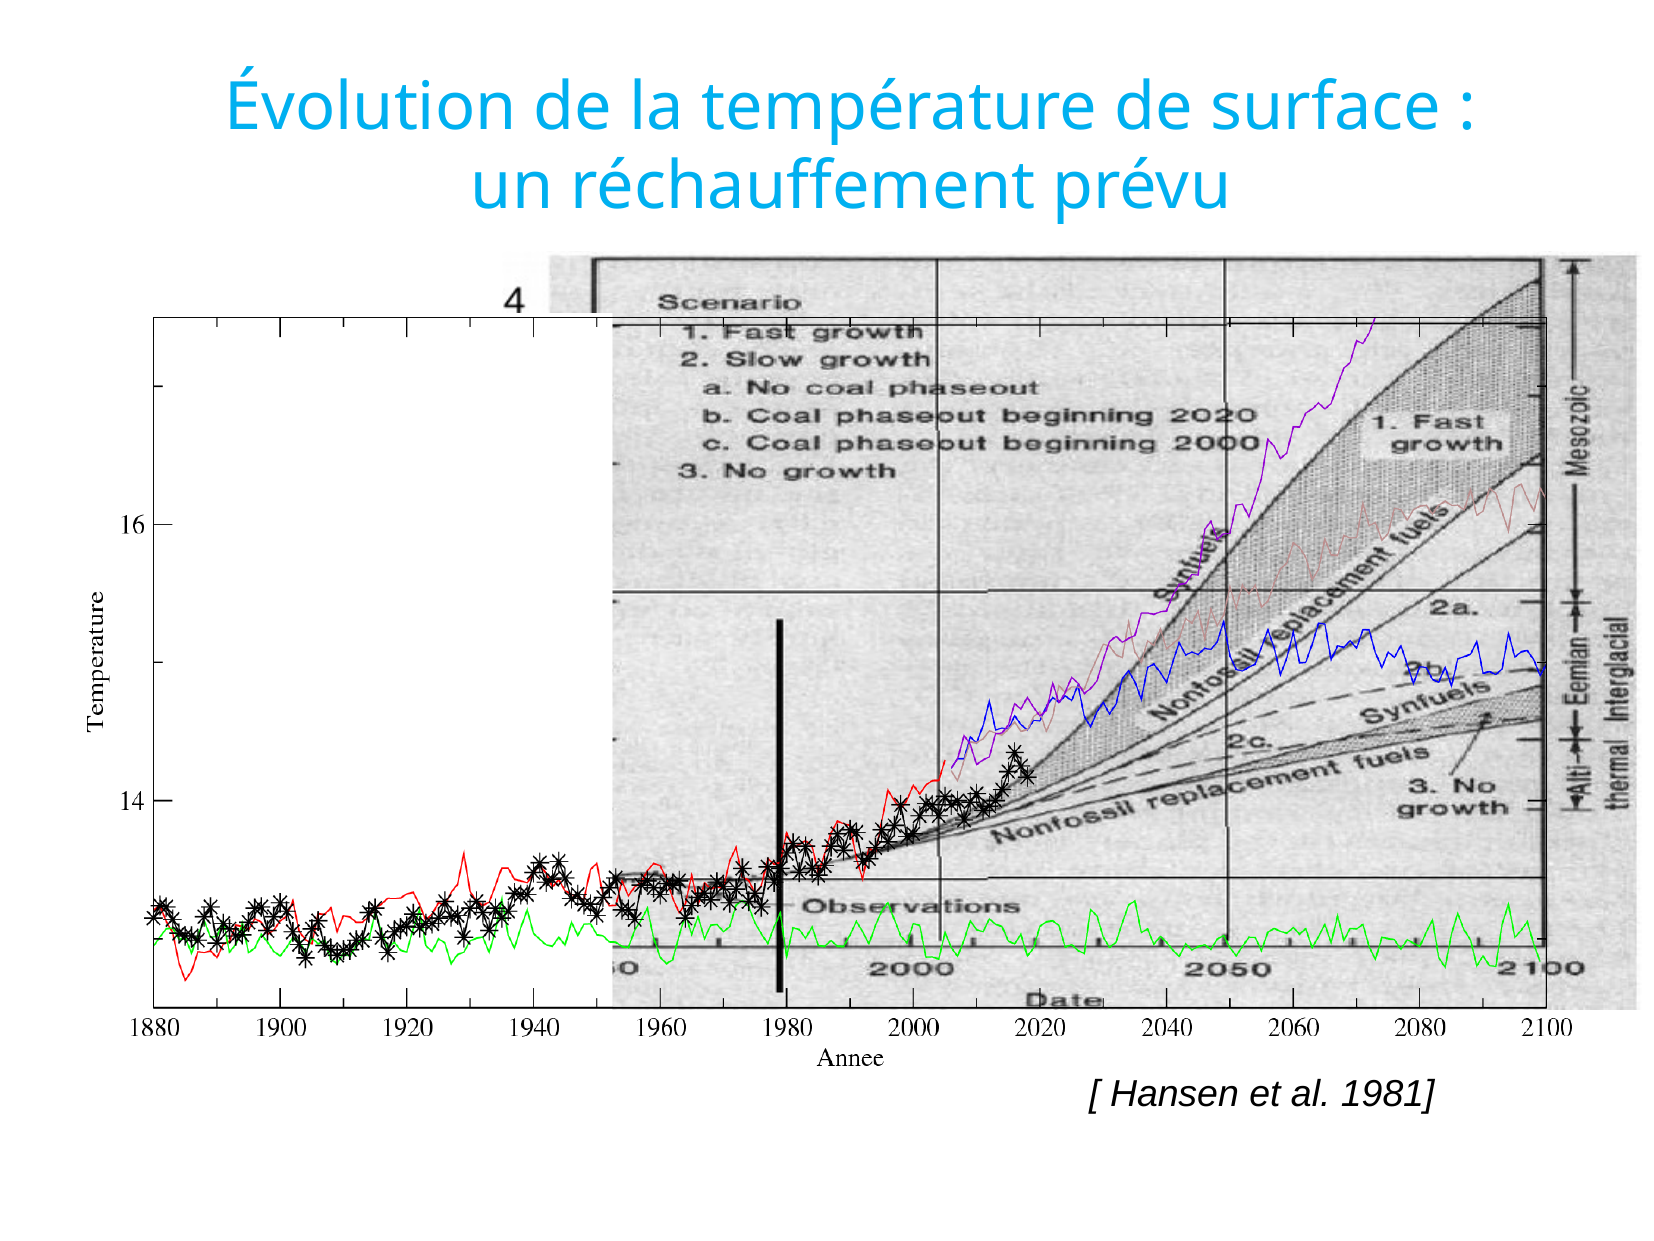

Évolution de la température de surface :
un réchauffement prévu
[ Hansen et al. 1981]